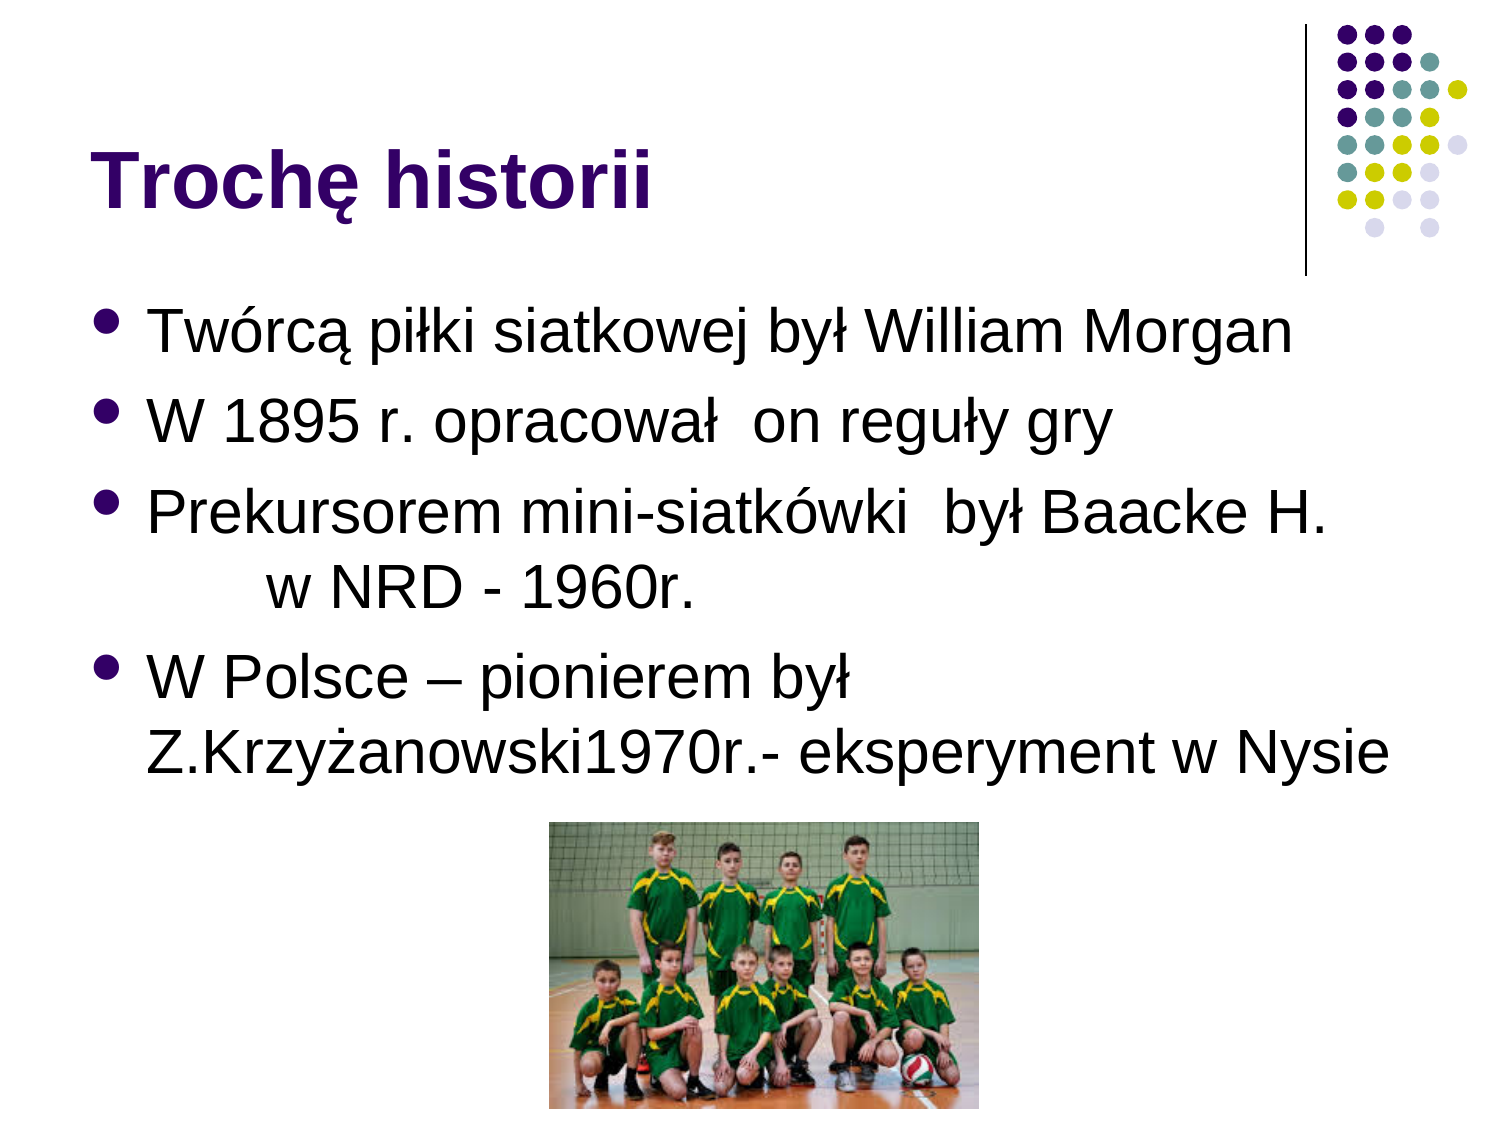

# Trochę historii
Twórcą piłki siatkowej był William Morgan
W 1895 r. opracował on reguły gry
Prekursorem mini-siatkówki był Baacke H. w NRD - 1960r.
W Polsce – pionierem był Z.Krzyżanowski1970r.- eksperyment w Nysie